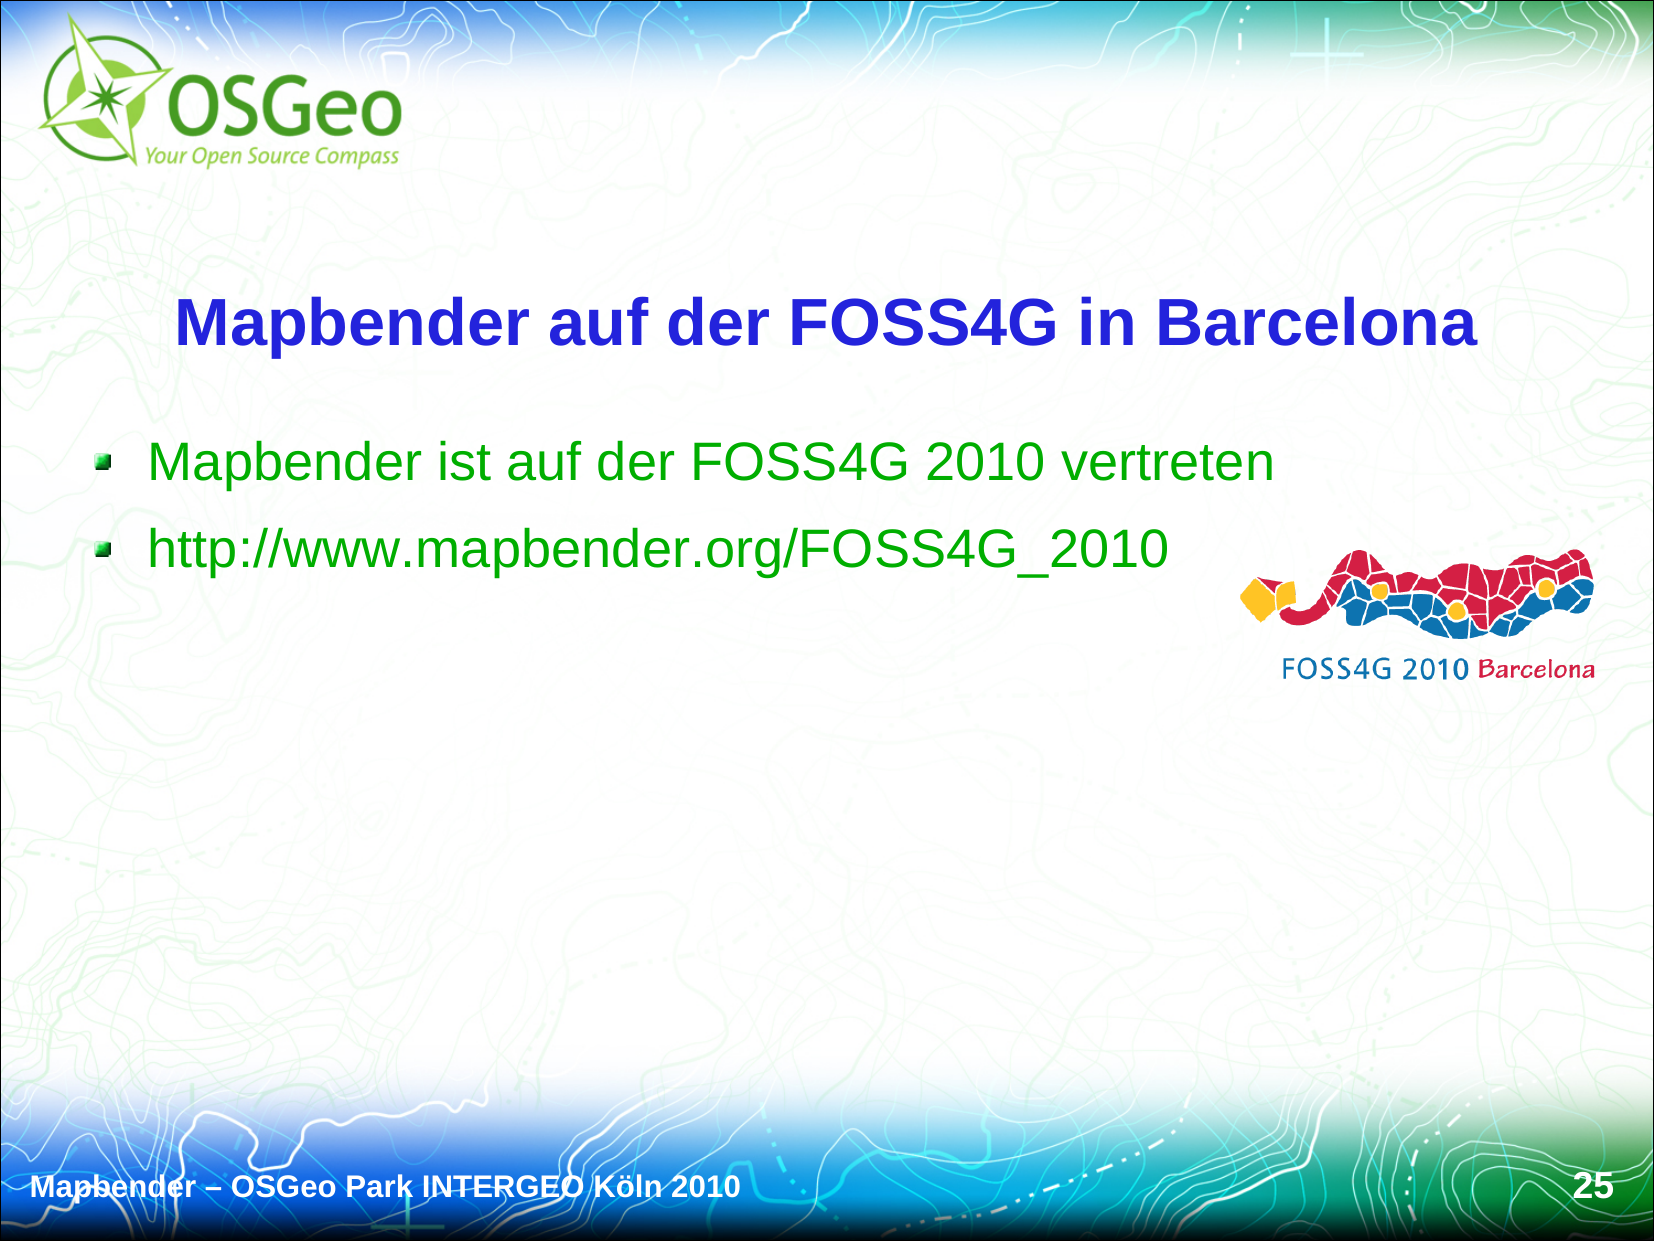

# Mapbender auf der FOSS4G in Barcelona
Mapbender ist auf der FOSS4G 2010 vertreten
http://www.mapbender.org/FOSS4G_2010